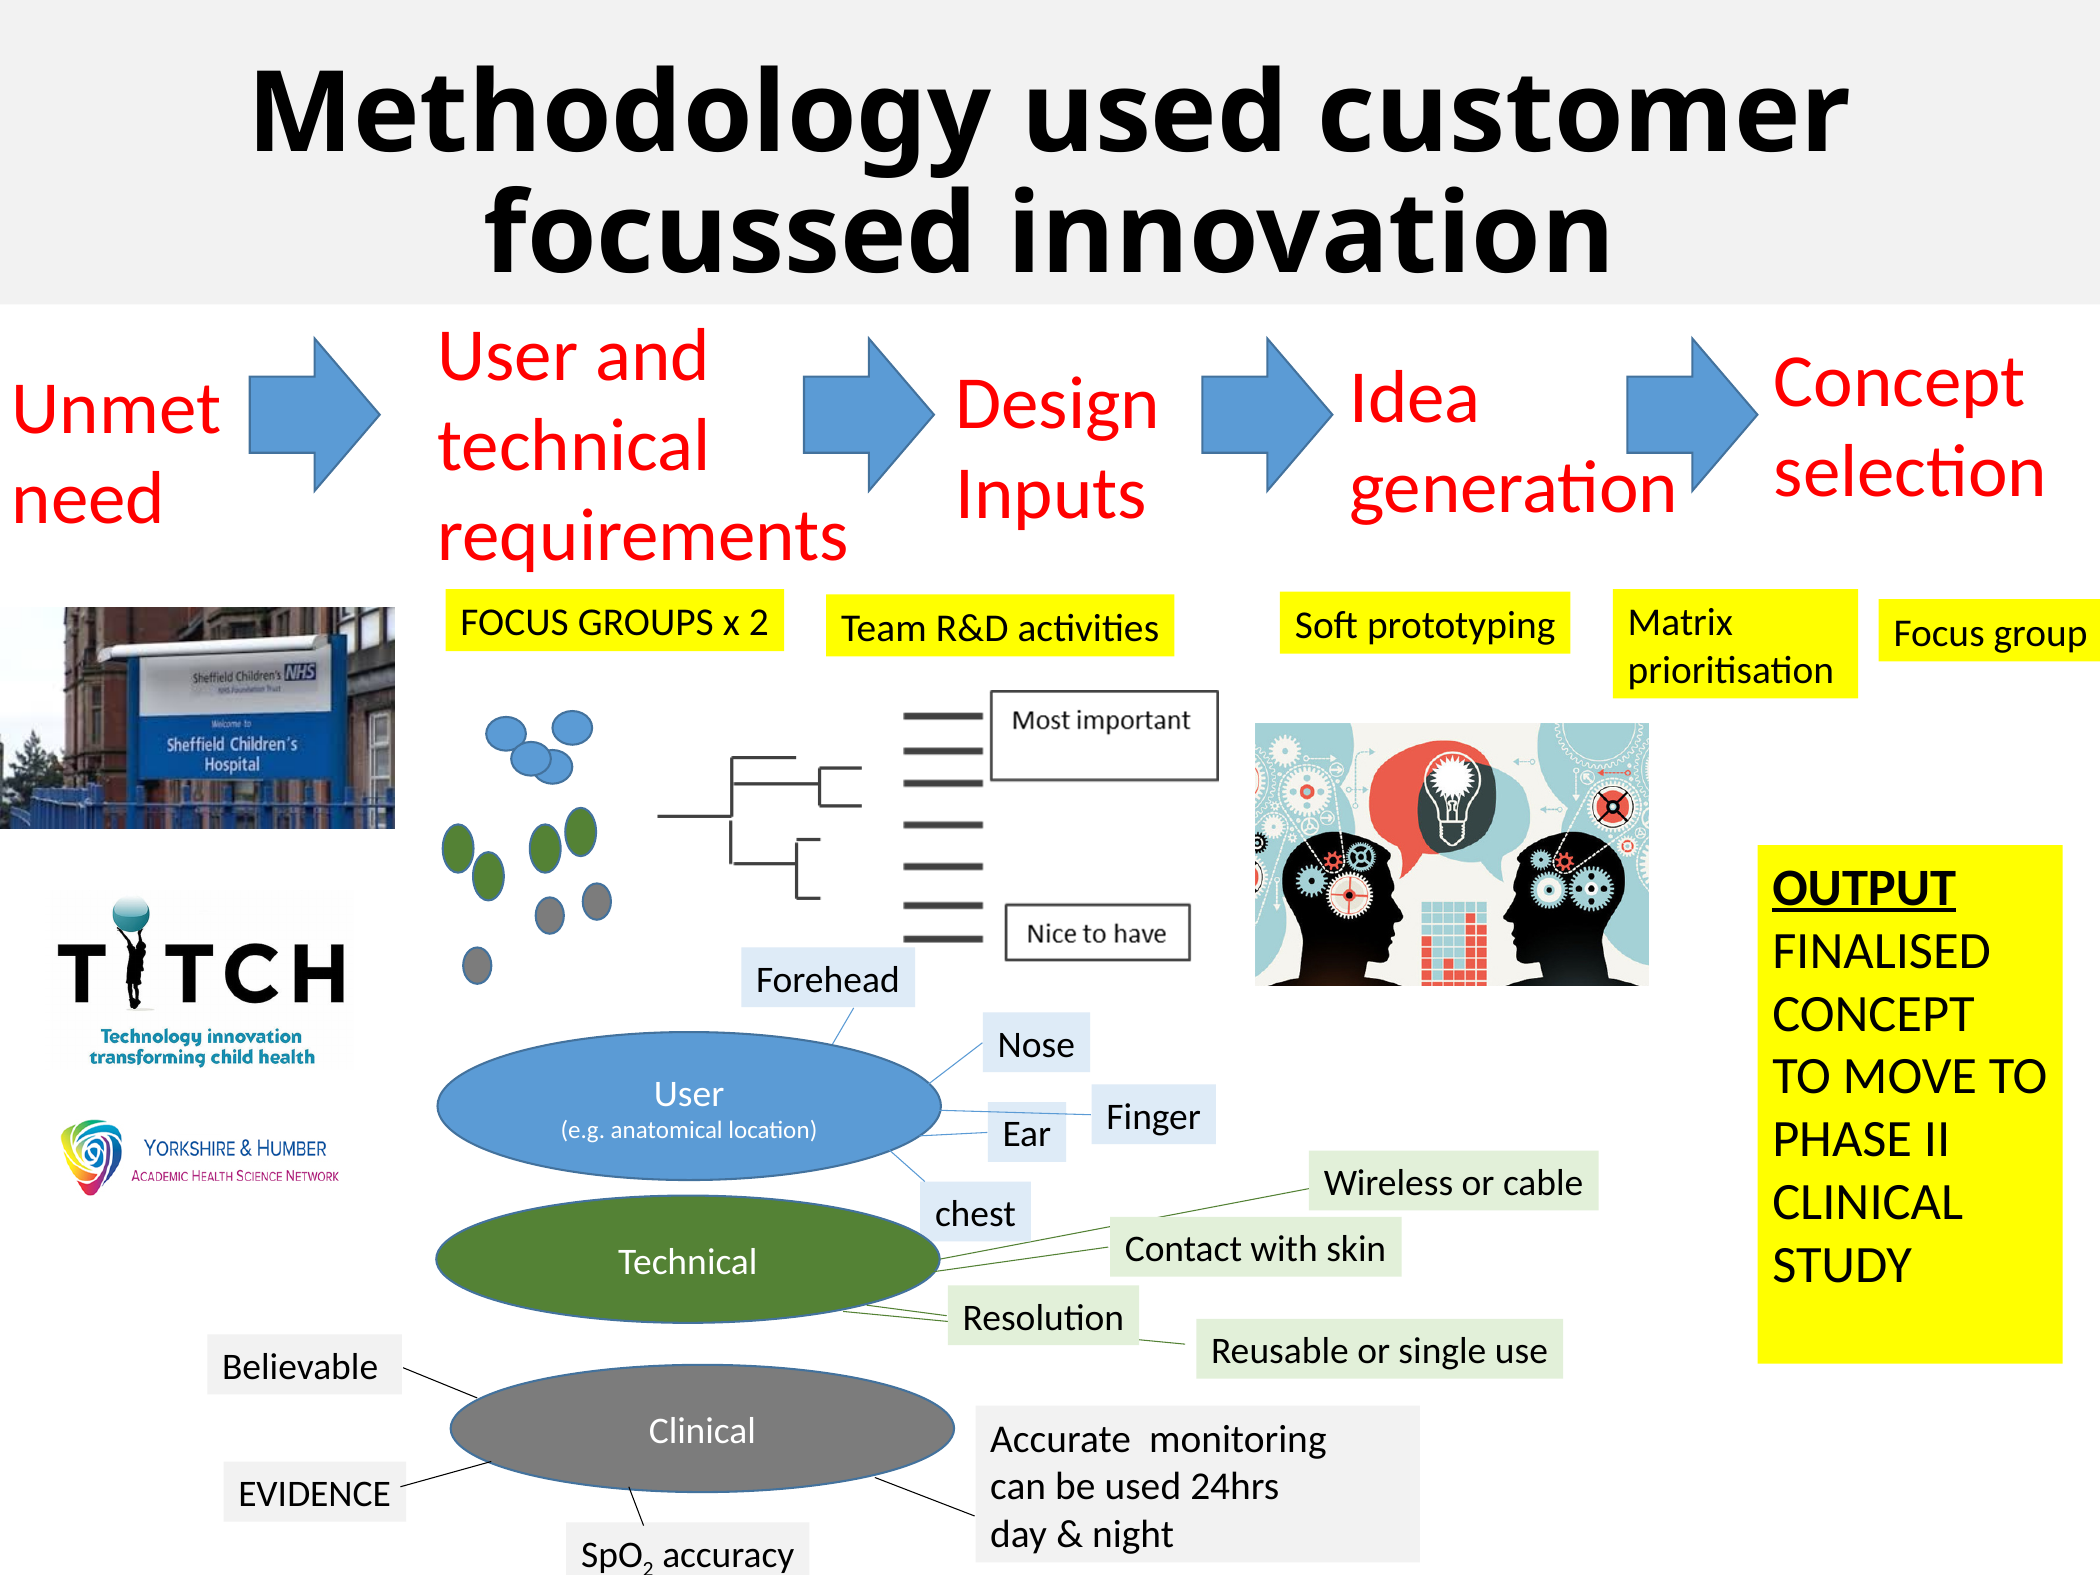

Methodology used customer focussed innovation
User and
technical
requirements
Concept
selection
Idea
generation
Design
Inputs
Unmet
need
FOCUS GROUPS x 2
Matrix
prioritisation
Soft prototyping
Team R&D activities
Focus group
OUTPUT
FINALISED
CONCEPT
TO MOVE TO
PHASE II
CLINICAL
STUDY
Forehead
Nose
User
(e.g. anatomical location)
Finger
Ear
Wireless or cable
chest
Technical
Contact with skin
Resolution
Reusable or single use
Believable
Clinical
Accurate monitoring
can be used 24hrs
day & night
EVIDENCE
SpO2 accuracy